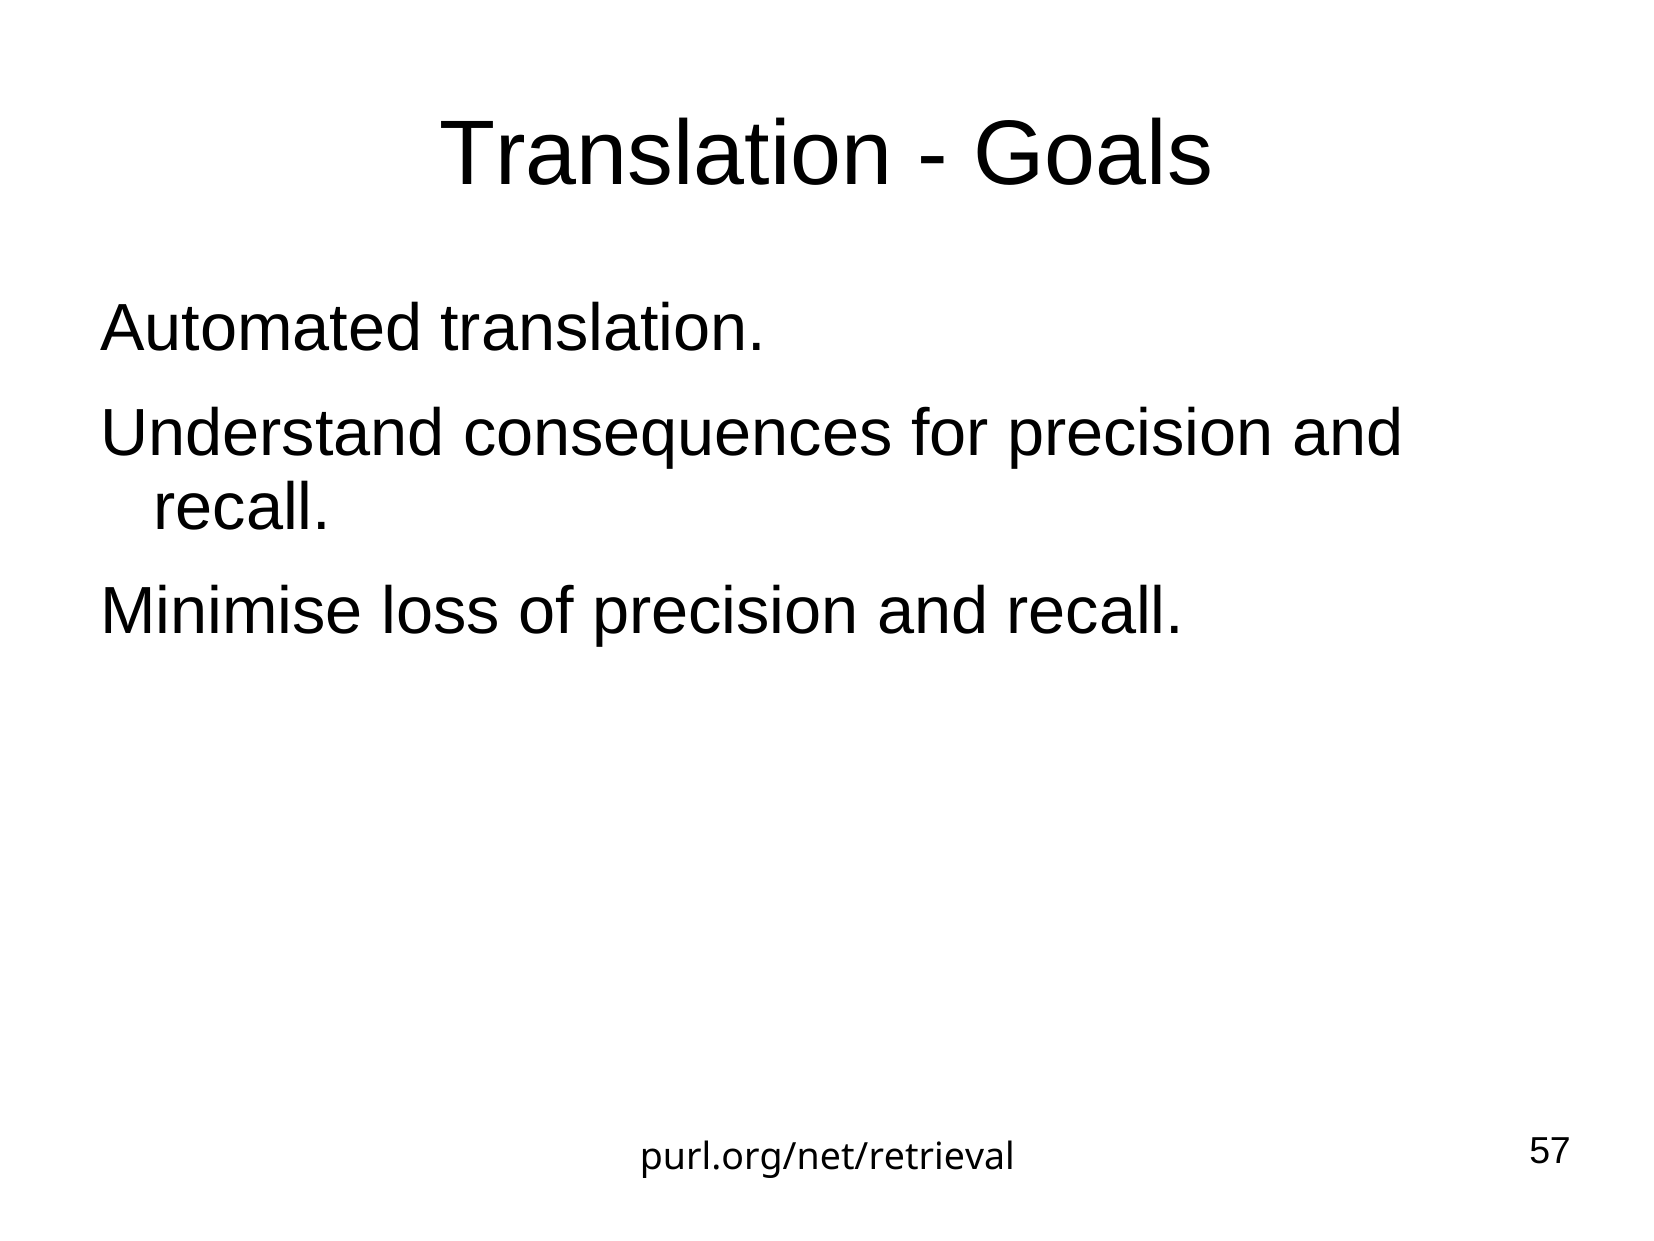

# Translation - Goals
Automated translation.
Understand consequences for precision and recall.
Minimise loss of precision and recall.
purl.org/net/retrieval
57